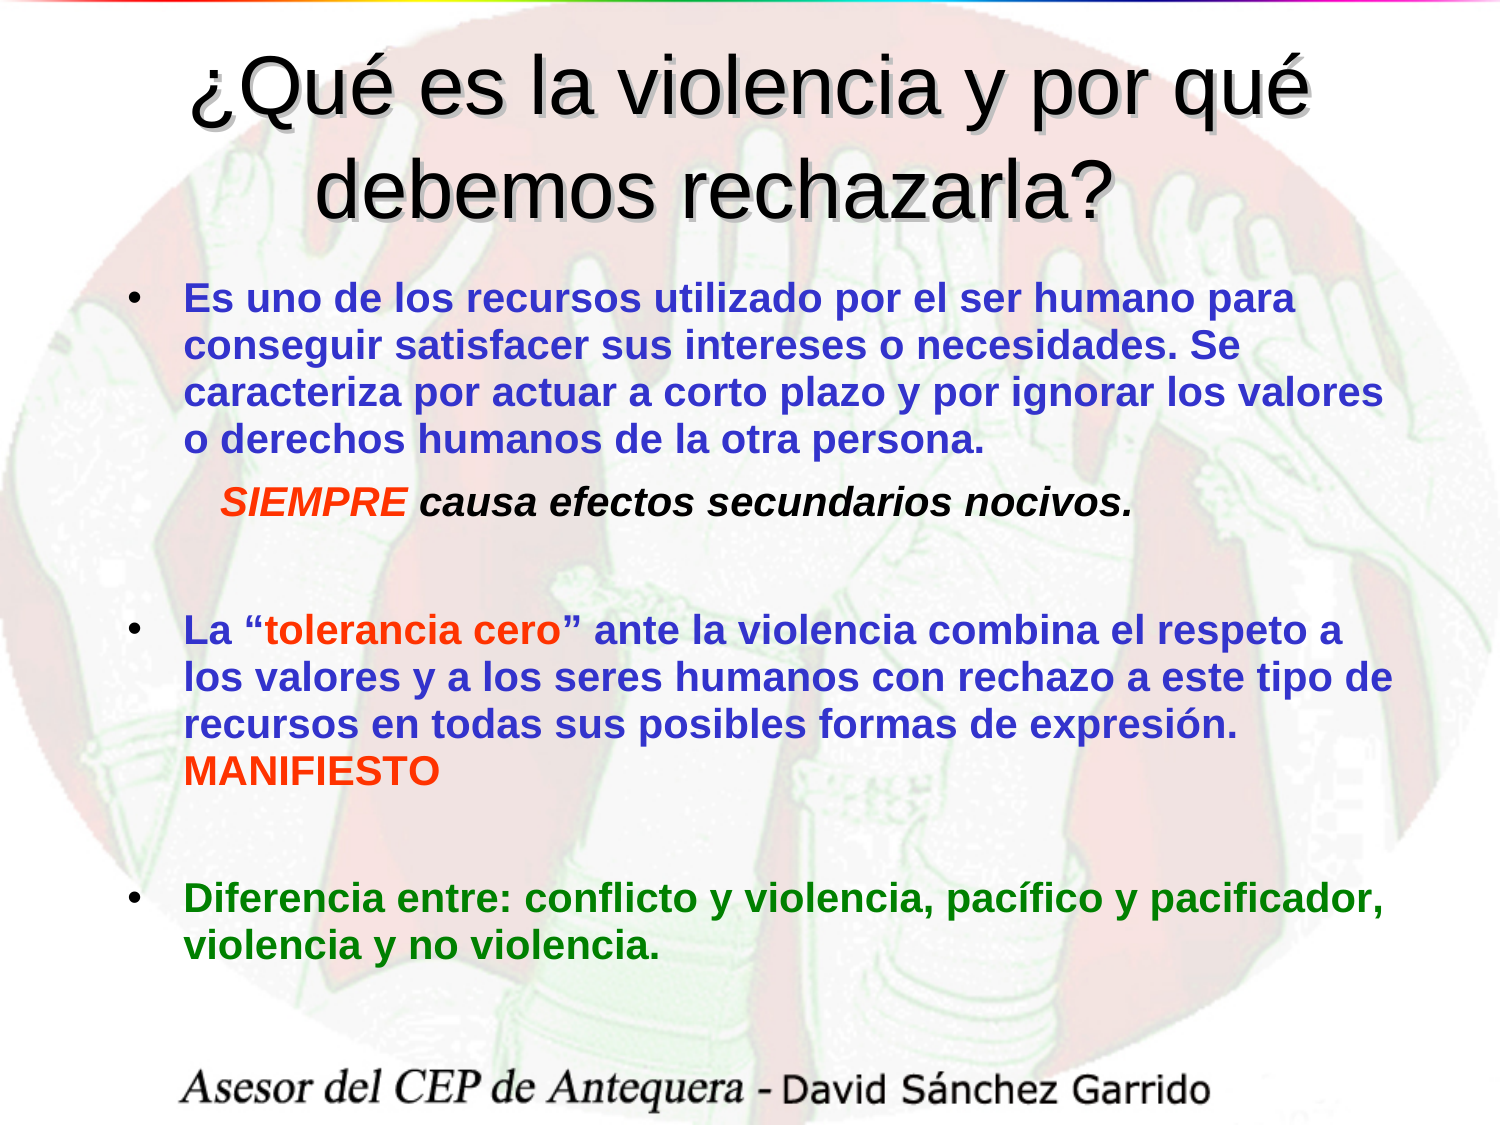

# ¿Qué es la violencia y por qué debemos rechazarla?
Es uno de los recursos utilizado por el ser humano para conseguir satisfacer sus intereses o necesidades. Se caracteriza por actuar a corto plazo y por ignorar los valores o derechos humanos de la otra persona.
 SIEMPRE causa efectos secundarios nocivos.
La “tolerancia cero” ante la violencia combina el respeto a los valores y a los seres humanos con rechazo a este tipo de recursos en todas sus posibles formas de expresión. MANIFIESTO
Diferencia entre: conflicto y violencia, pacífico y pacificador, violencia y no violencia.